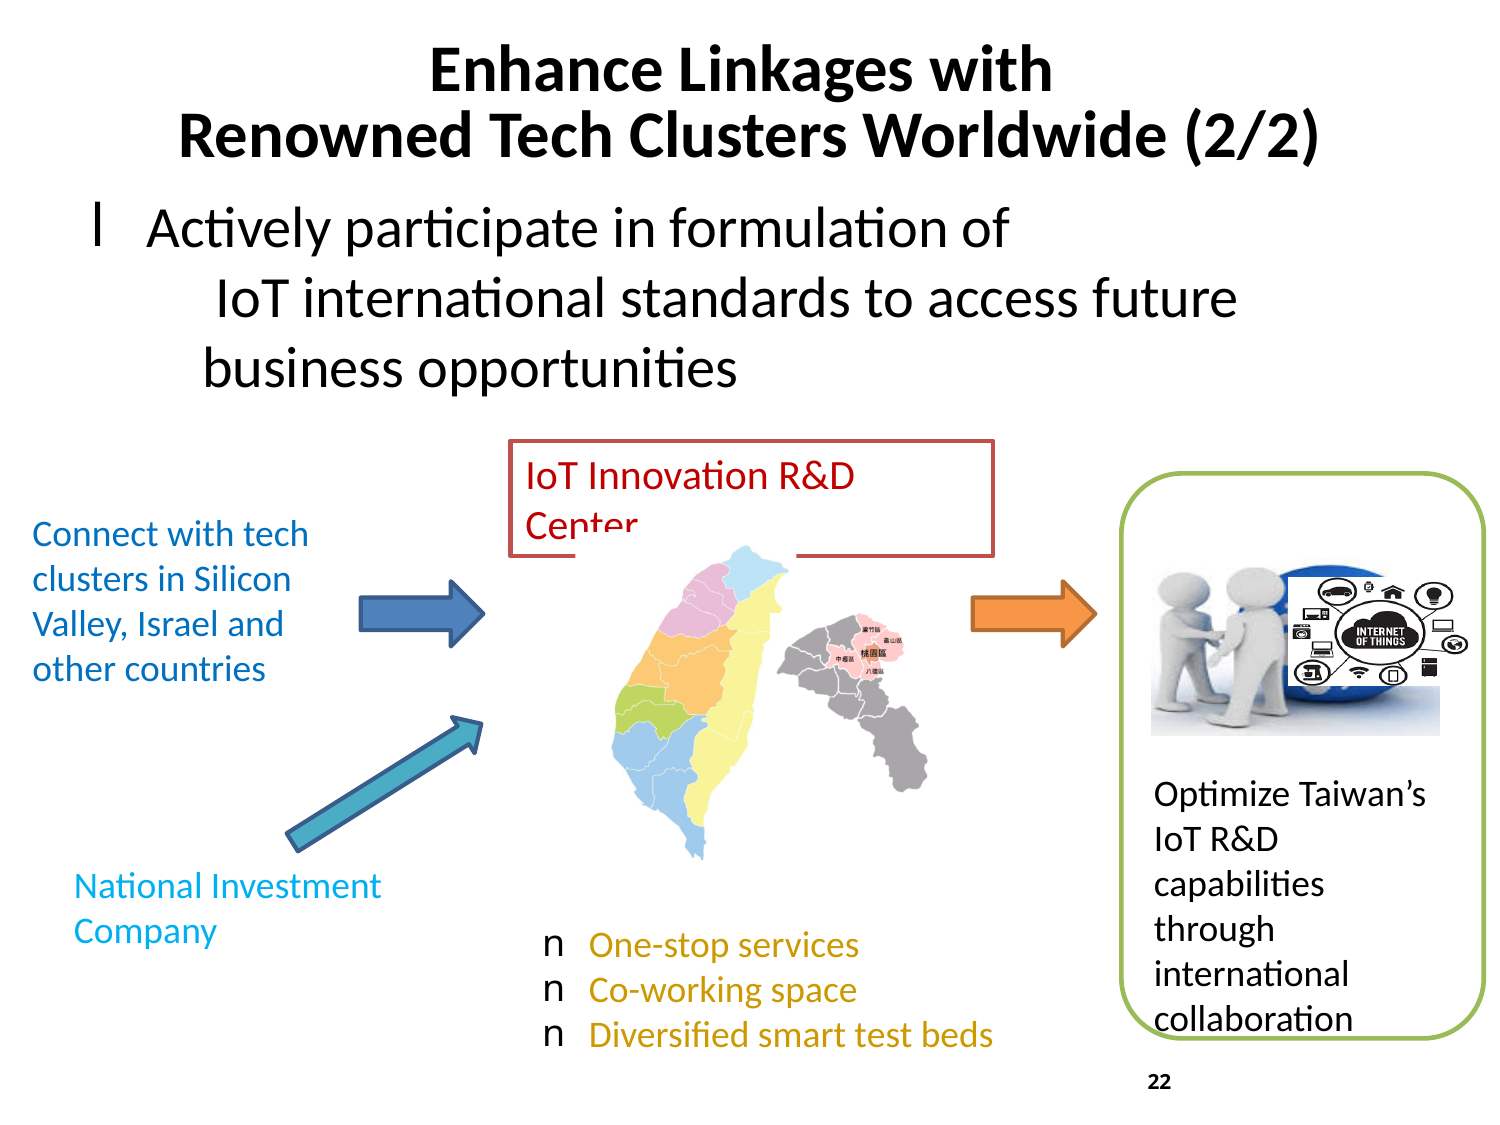

Enhance Linkages with
Renowned Tech Clusters Worldwide (2/2)
# Actively participate in formulation of IoT international standards to access future business opportunities
IoT Innovation R&D Center
Optimize Taiwan’s IoT R&D capabilities through international collaboration
Connect with tech clusters in Silicon Valley, Israel and other countries
National Investment Company
One-stop services
Co-working space
Diversified smart test beds
22